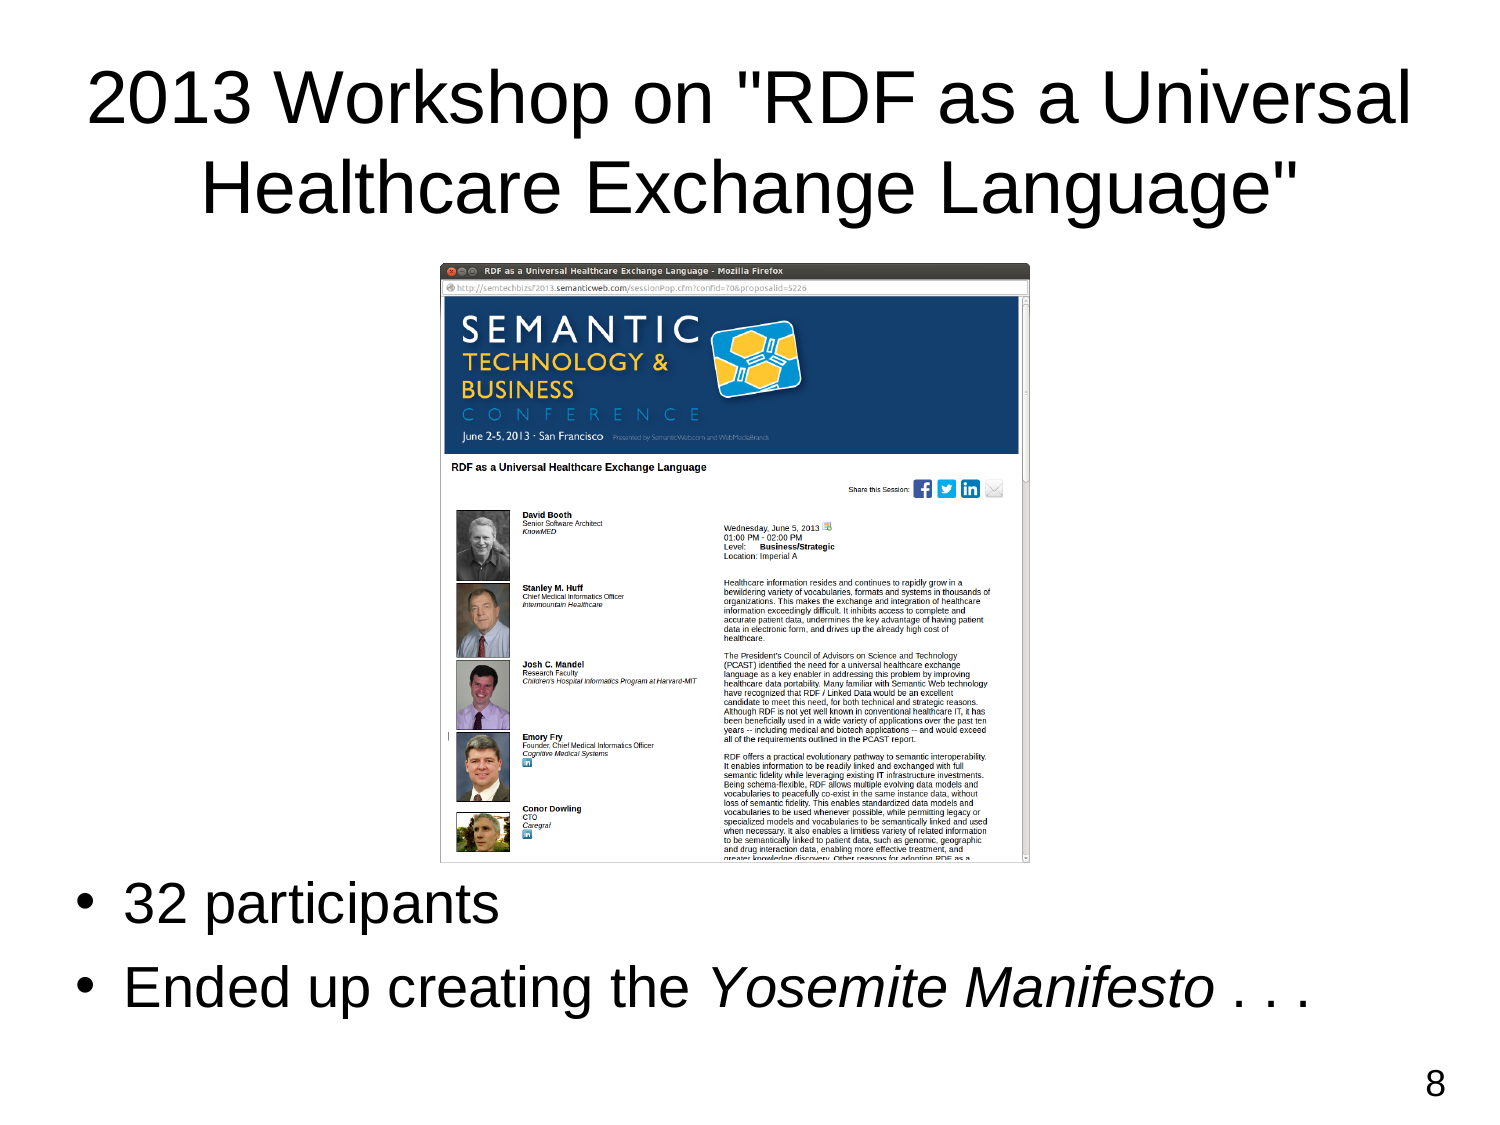

# 2013 Workshop on "RDF as a Universal Healthcare Exchange Language"
32 participants
Ended up creating the Yosemite Manifesto . . .
8